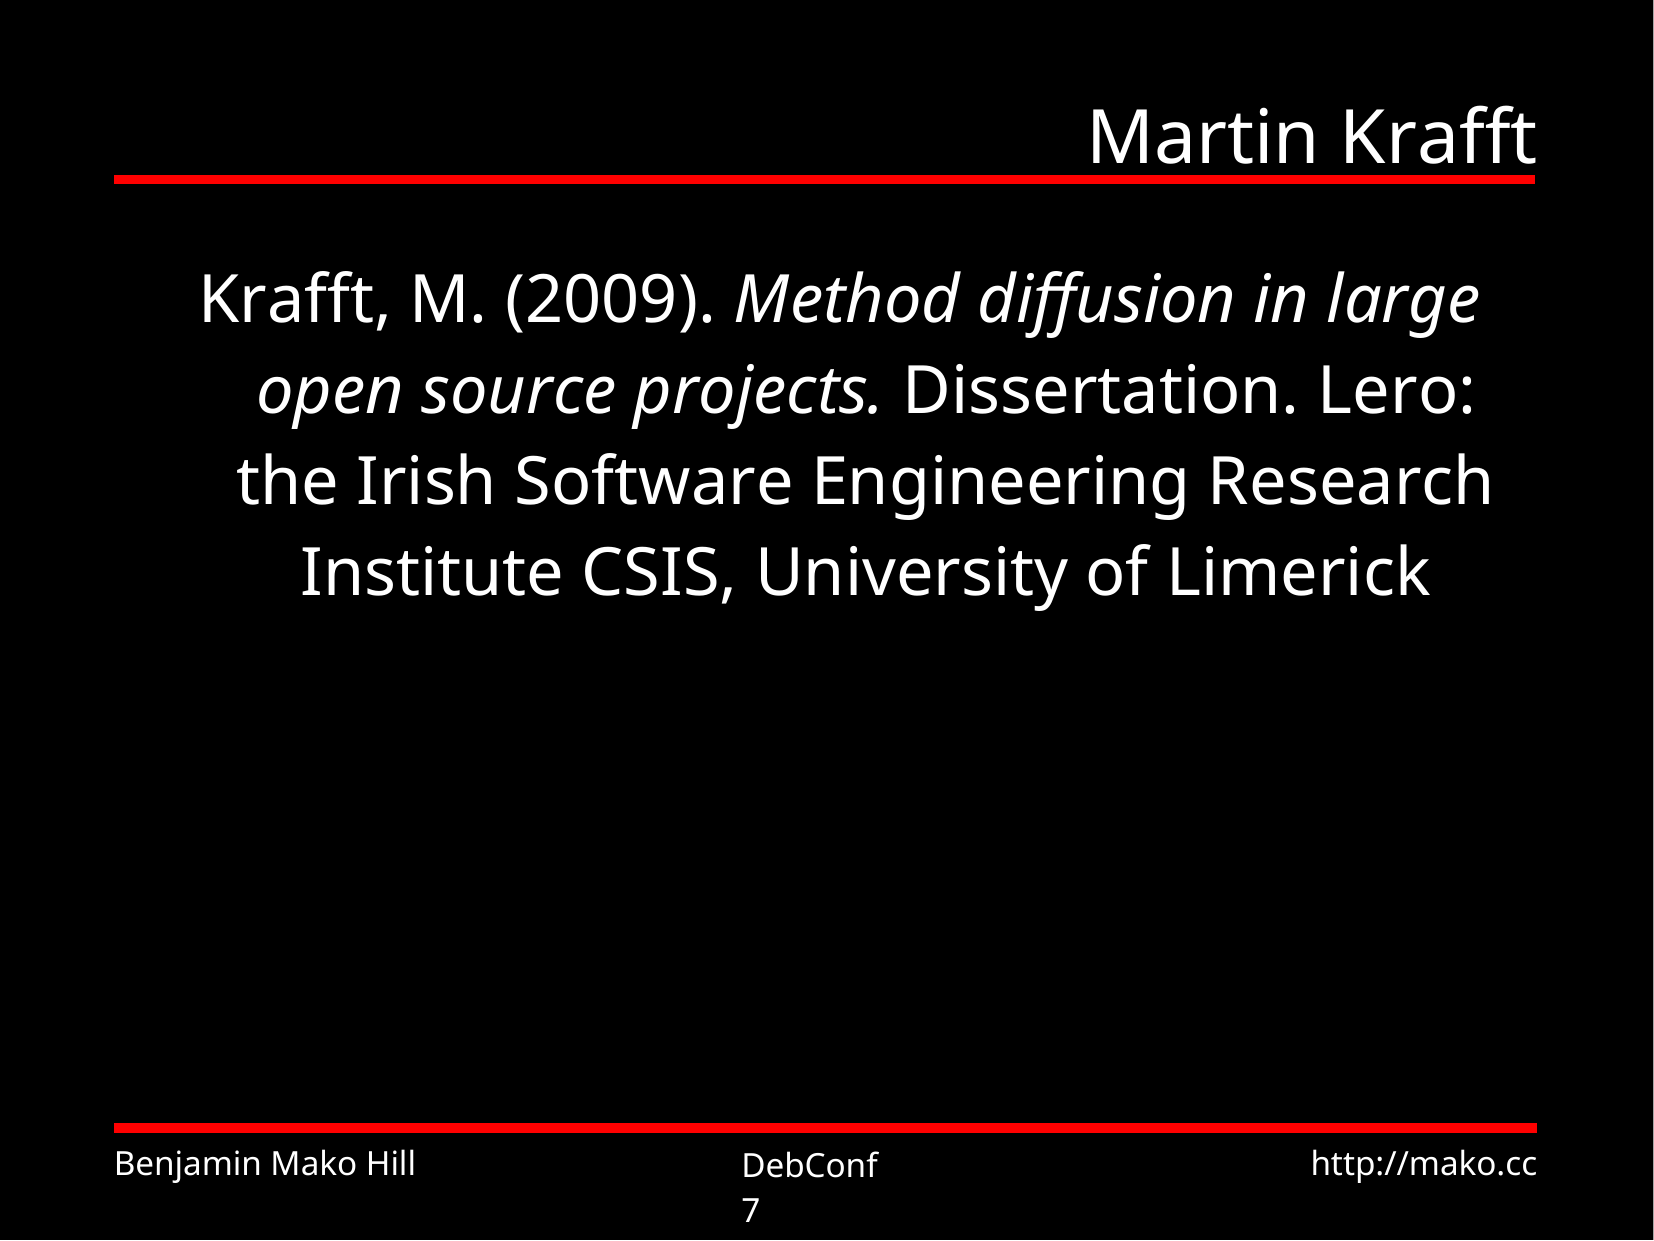

# Martin Krafft
Krafft, M. (2009). Method diffusion in large open source projects. Dissertation. Lero: the Irish Software Engineering Research Institute CSIS, University of Limerick